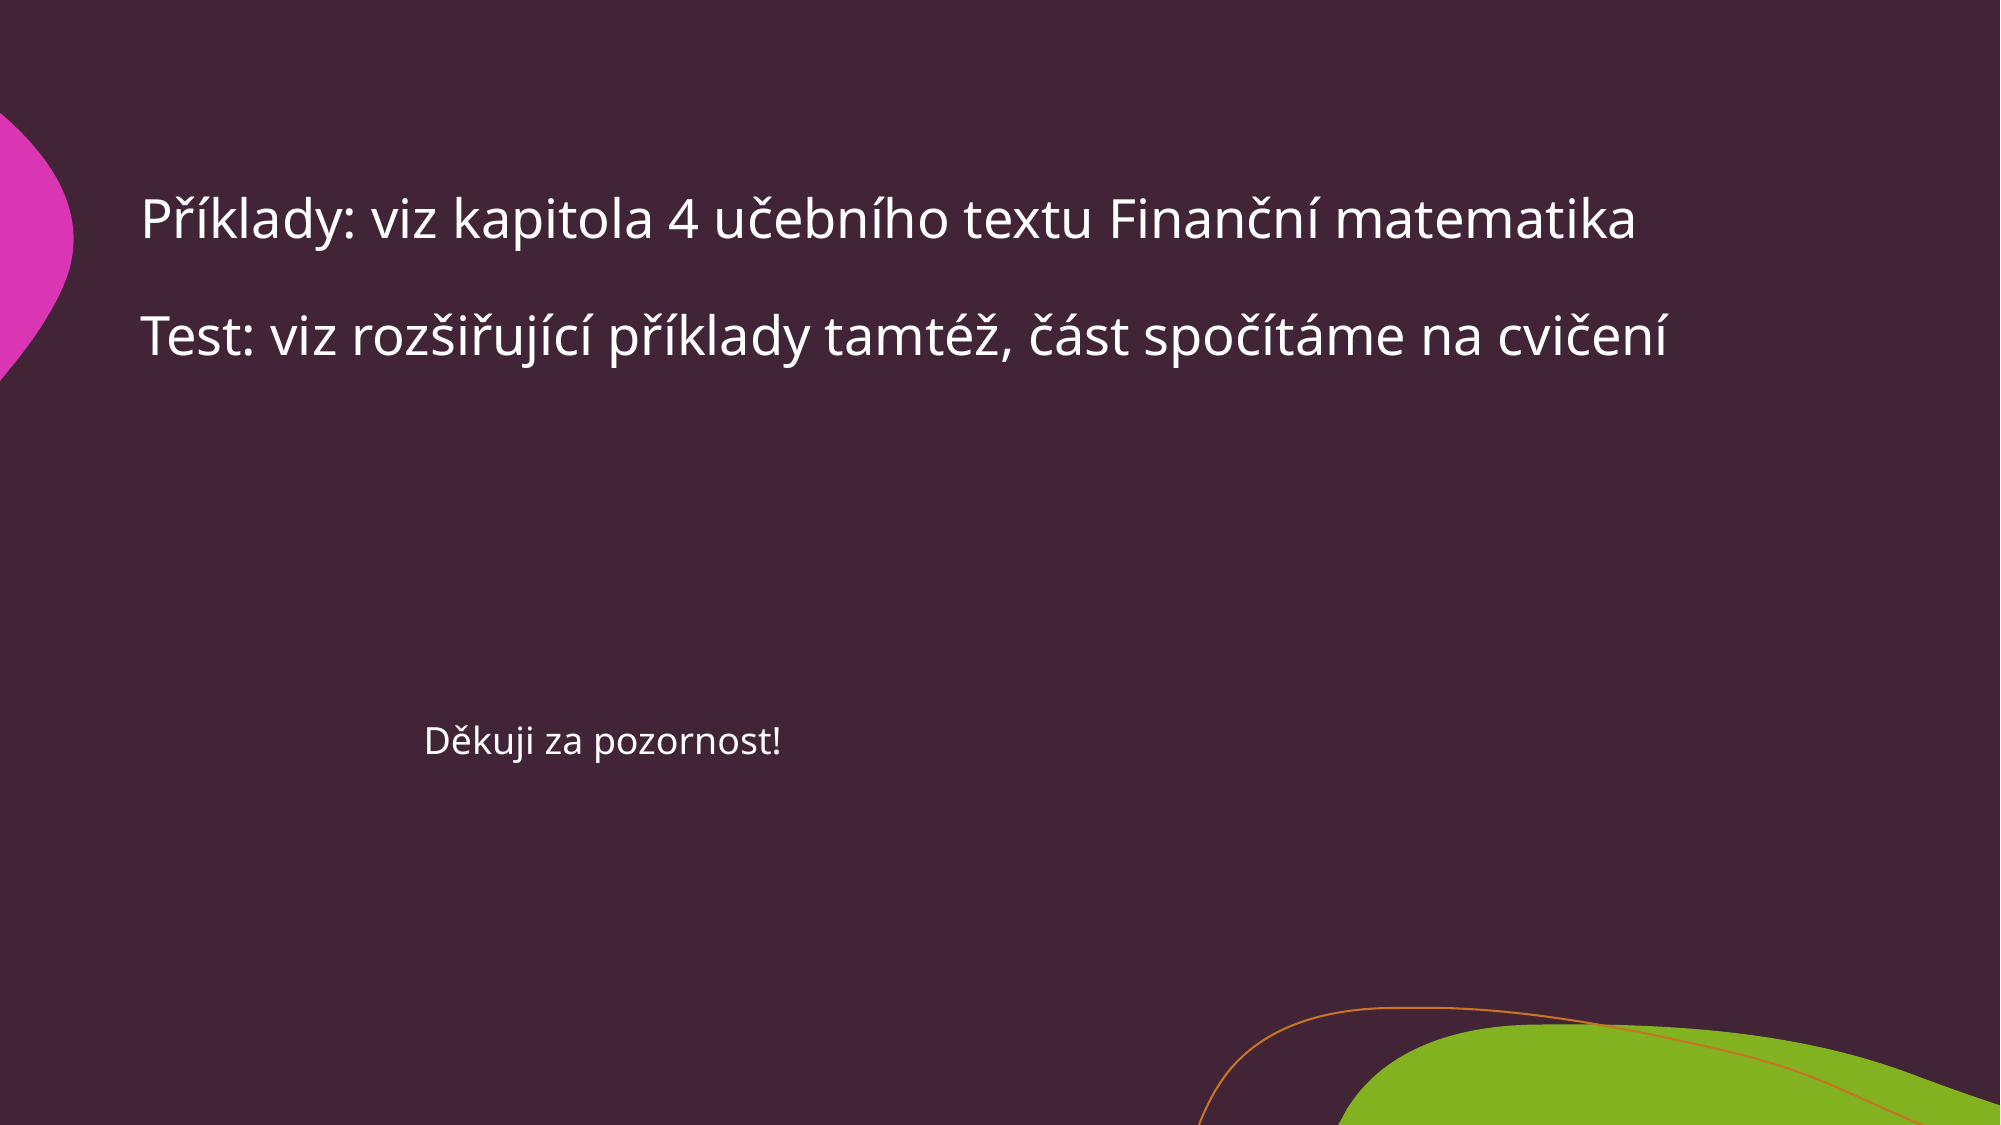

# Příklady: viz kapitola 4 učebního textu Finanční matematika Test: viz rozšiřující příklady tamtéž, část spočítáme na cvičení
			Děkuji za pozornost!